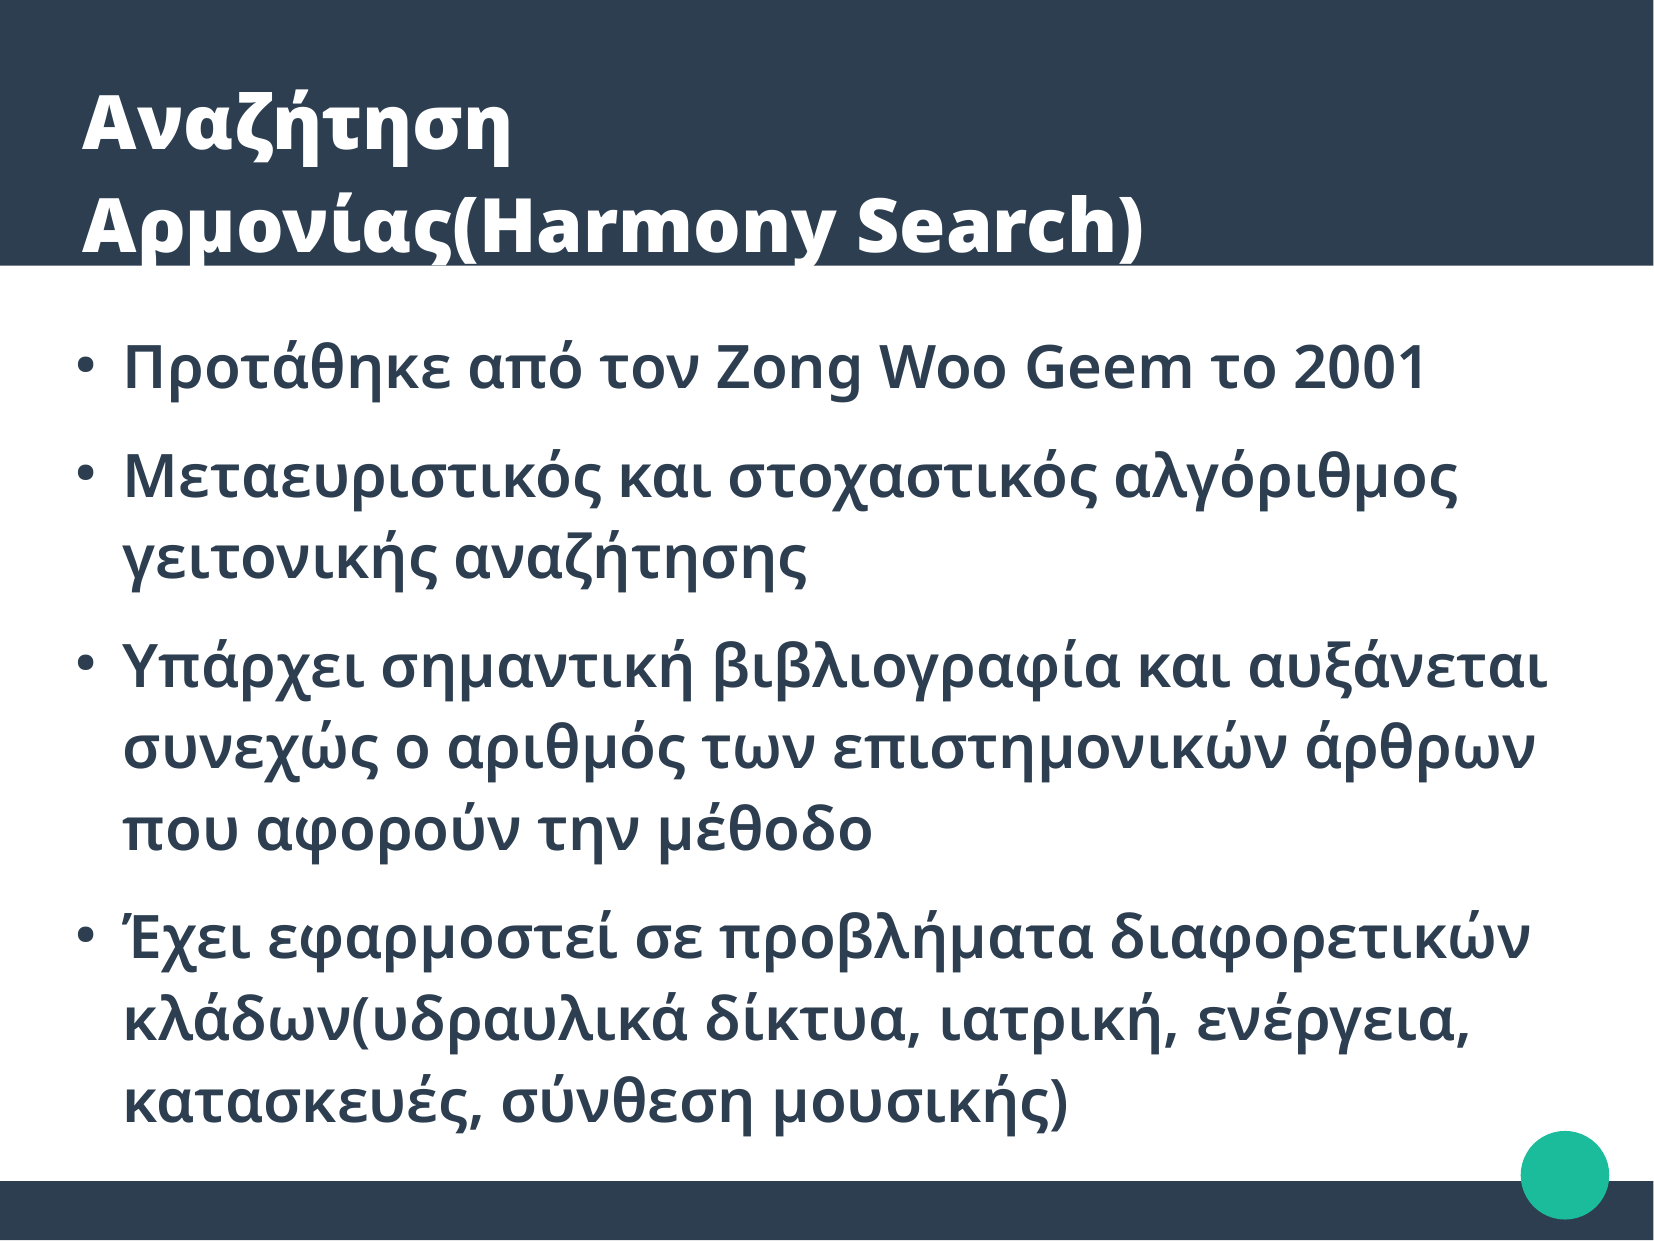

# Αναζήτηση Αρμονίας(Harmony Search)
Προτάθηκε από τον Zong Woo Geem το 2001
Μεταευριστικός και στοχαστικός αλγόριθμος γειτονικής αναζήτησης
Υπάρχει σημαντική βιβλιογραφία και αυξάνεται συνεχώς ο αριθμός των επιστημονικών άρθρων που αφορούν την μέθοδο
Έχει εφαρμοστεί σε προβλήματα διαφορετικών κλάδων(υδραυλικά δίκτυα, ιατρική, ενέργεια, κατασκευές, σύνθεση μουσικής)